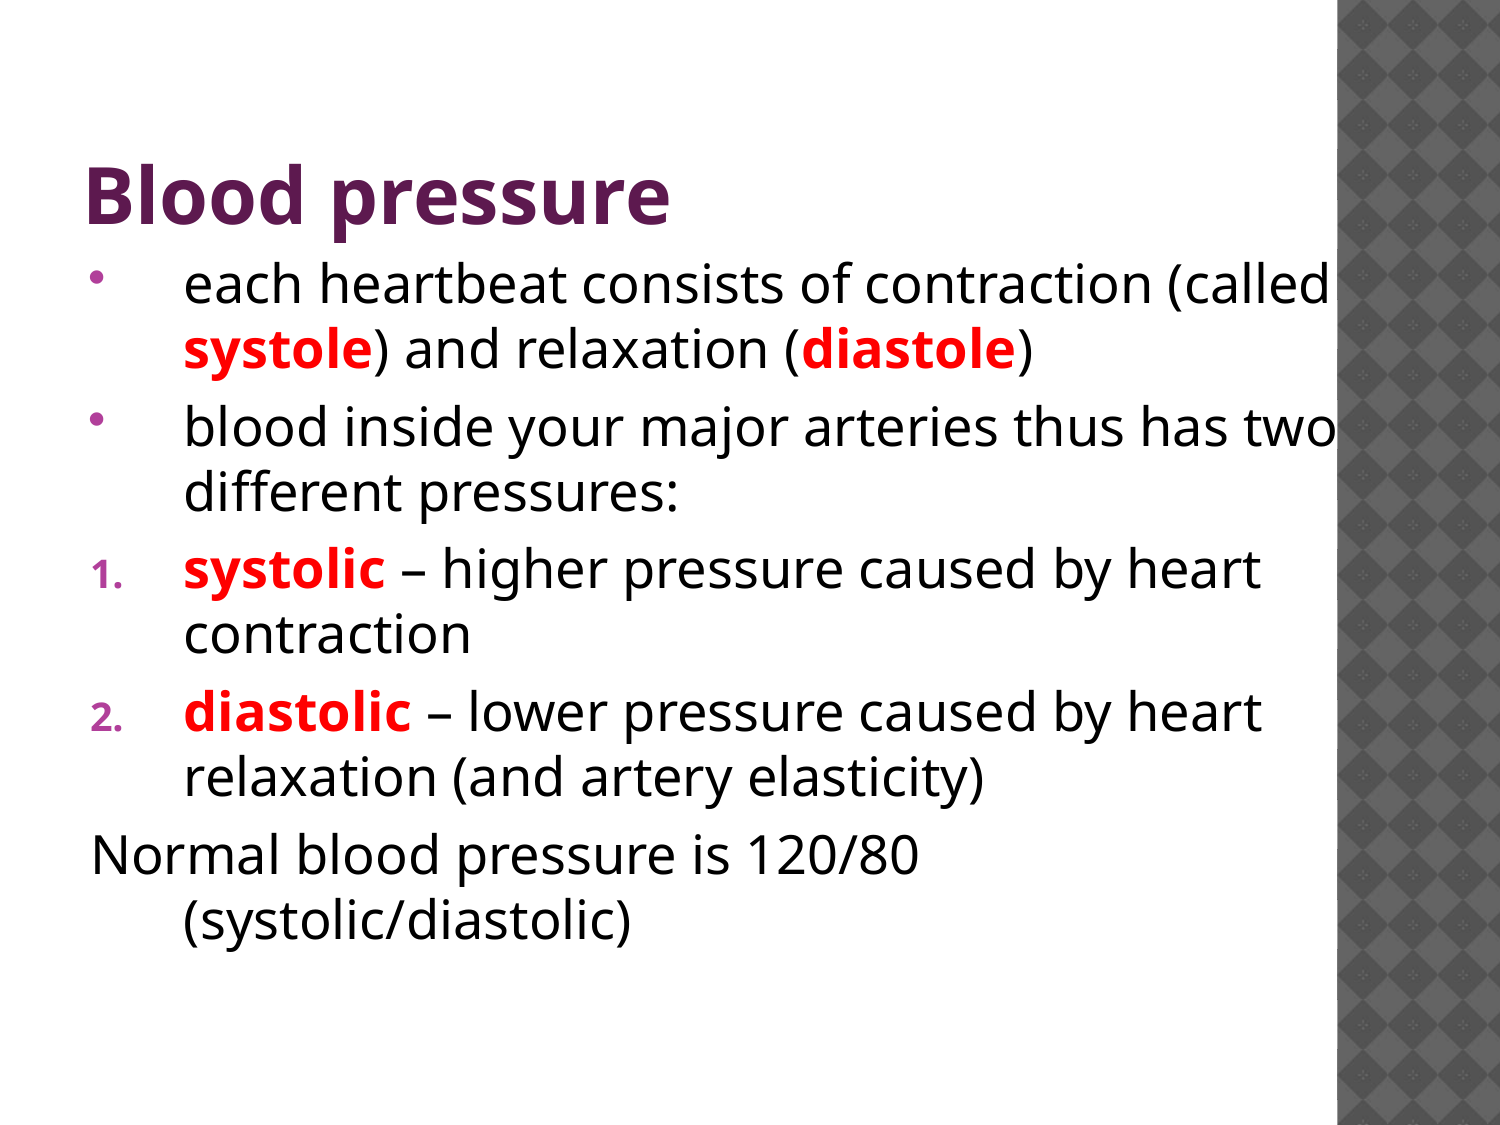

# Blood pressure
each heartbeat consists of contraction (called systole) and relaxation (diastole)
blood inside your major arteries thus has two different pressures:
systolic – higher pressure caused by heart contraction
diastolic – lower pressure caused by heart relaxation (and artery elasticity)
Normal blood pressure is 120/80 						(systolic/diastolic)